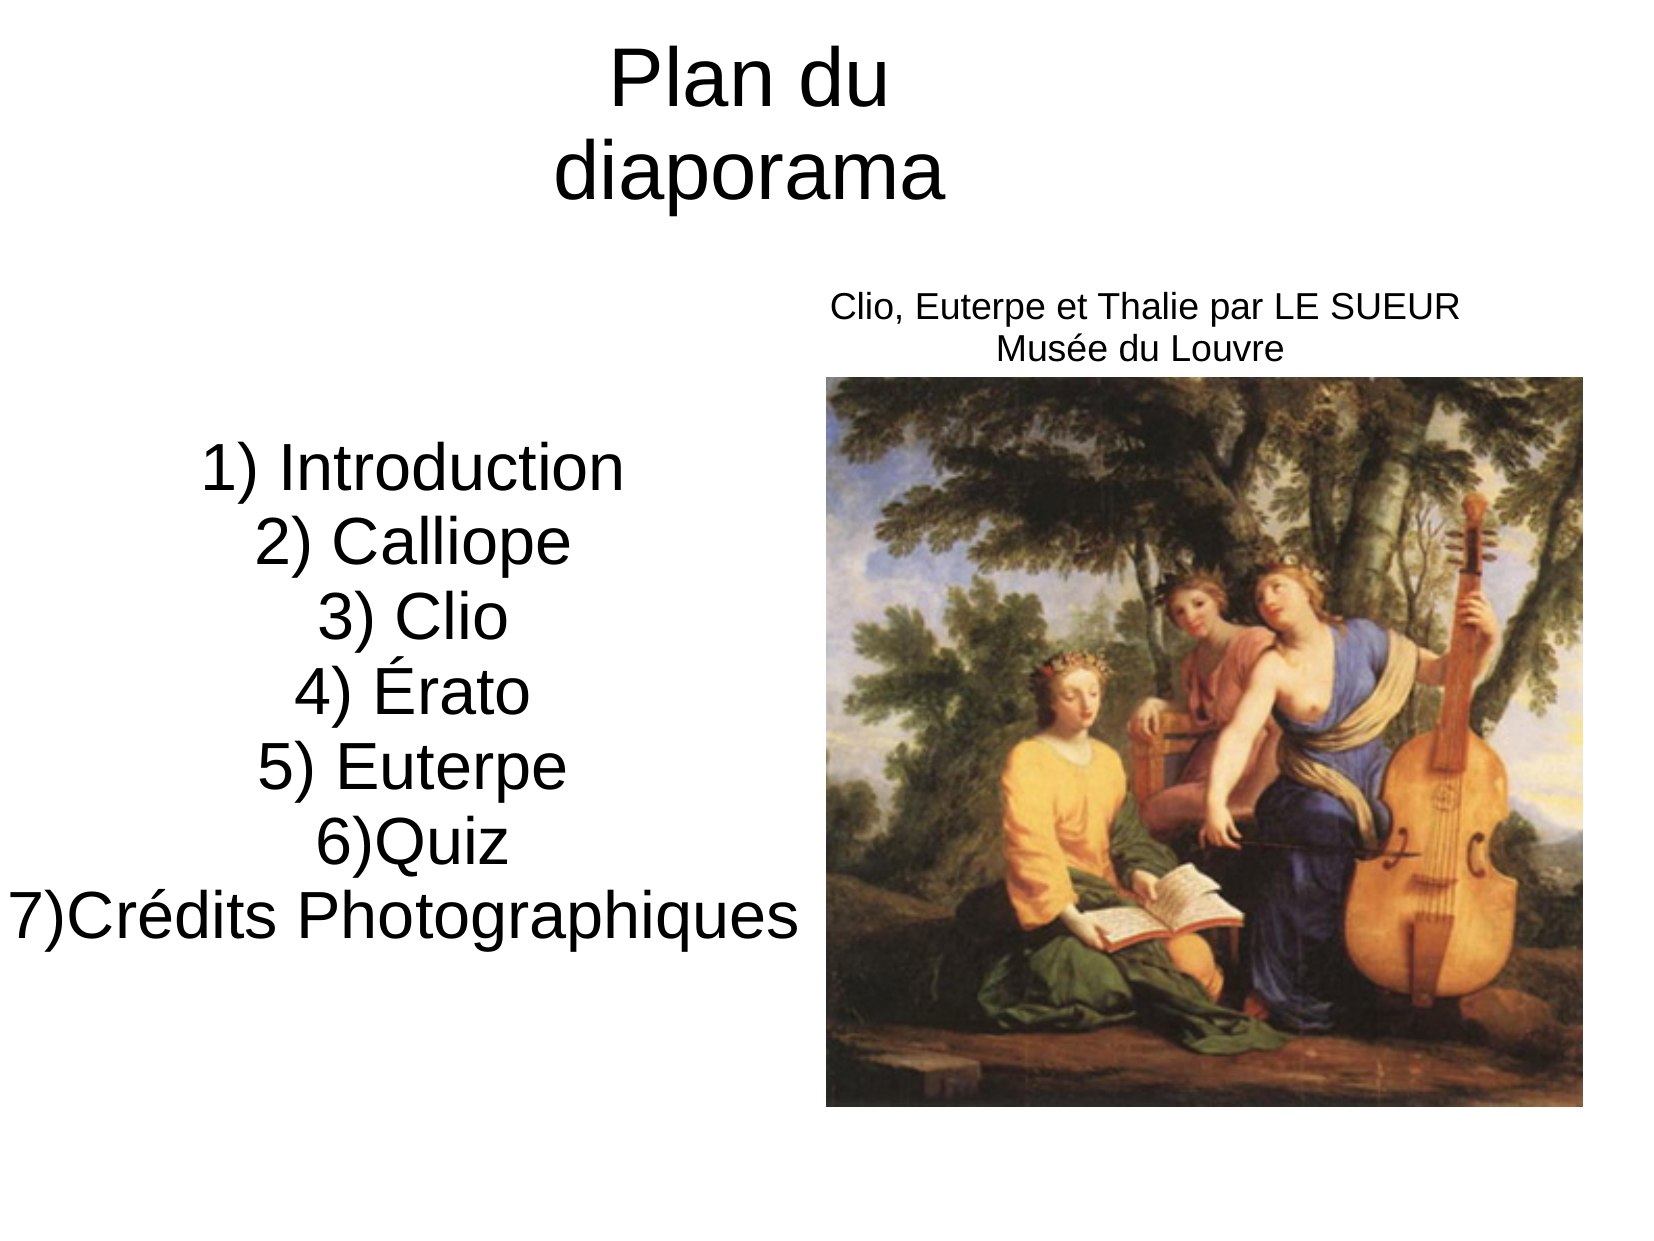

Plan du diaporama
Clio, Euterpe et Thalie par LE SUEUR Musée du Louvre
1) Introduction
2) Calliope
3) Clio
4) Érato
5) Euterpe
6)Quiz
7)Crédits Photographiques